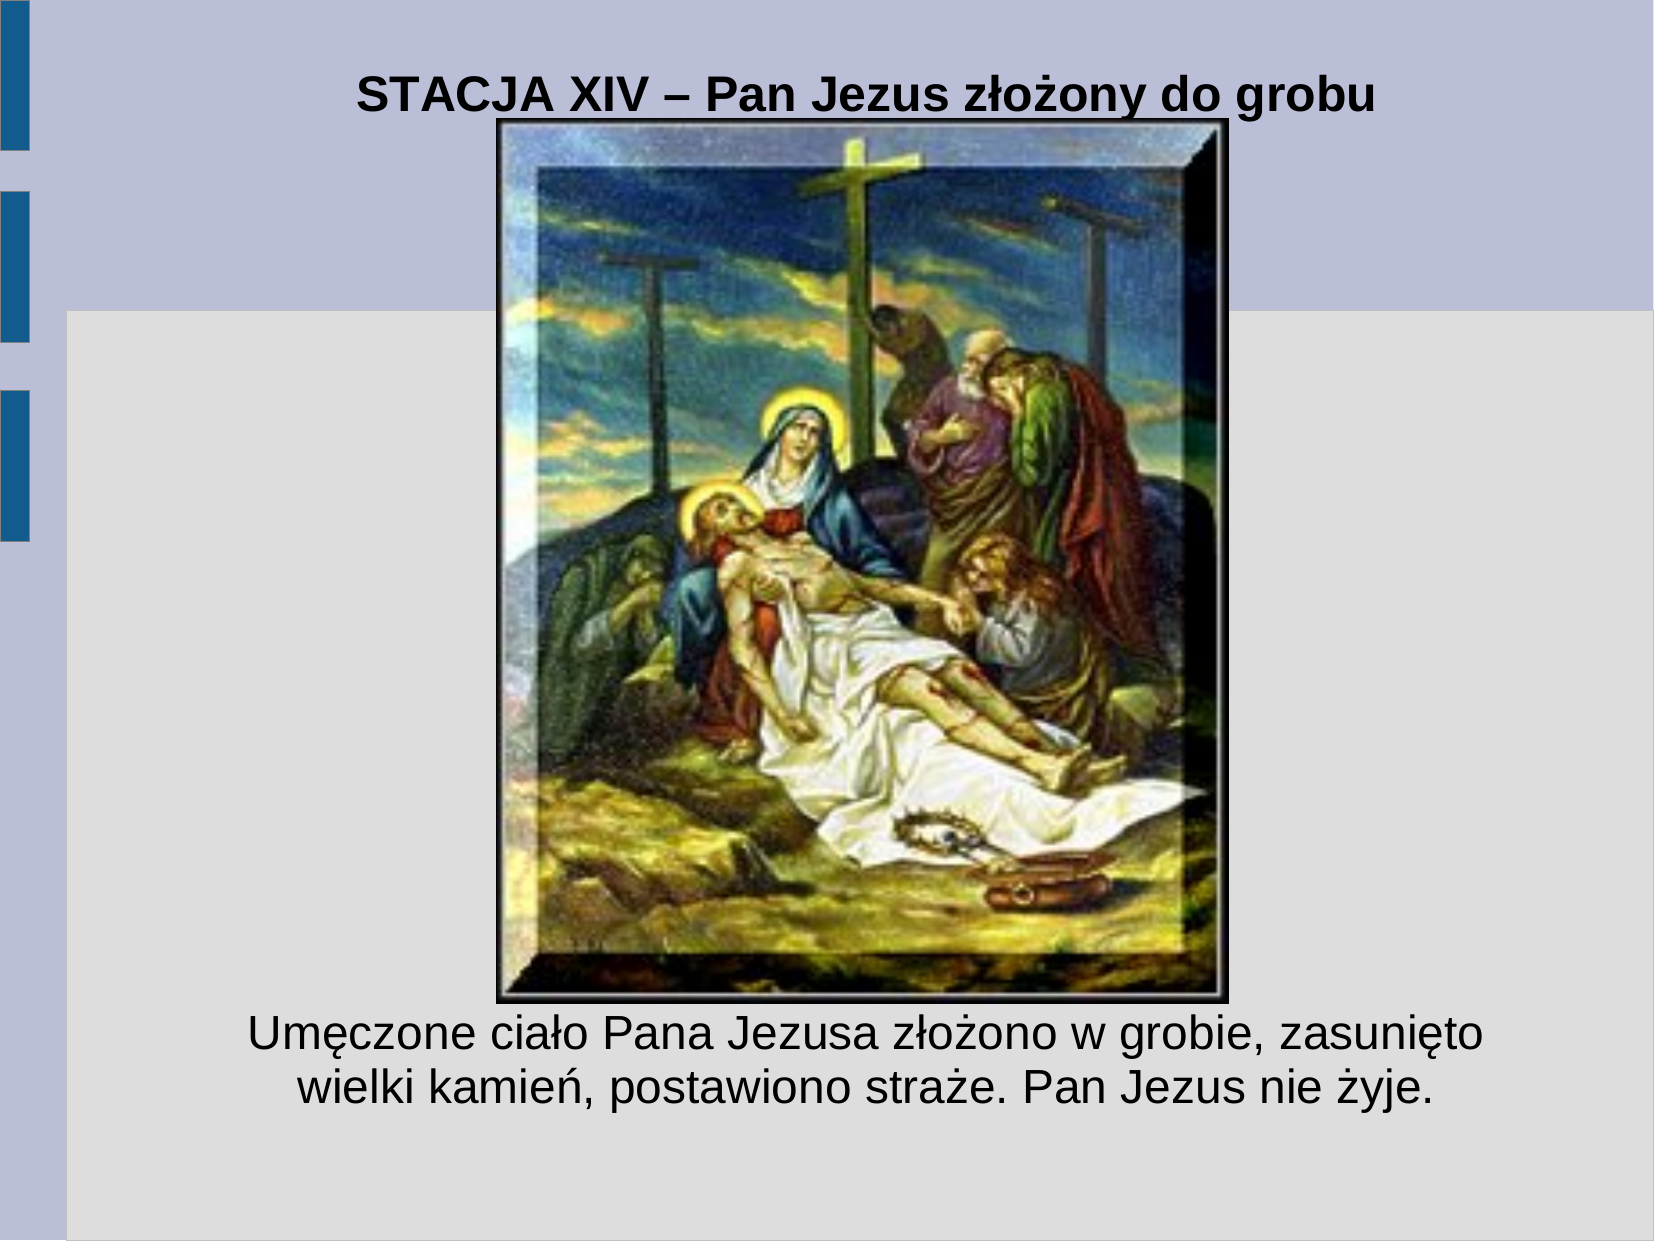

STACJA XIV – Pan Jezus złożony do grobu
Umęczone ciało Pana Jezusa złożono w grobie, zasunięto wielki kamień, postawiono straże. Pan Jezus nie żyje.
#